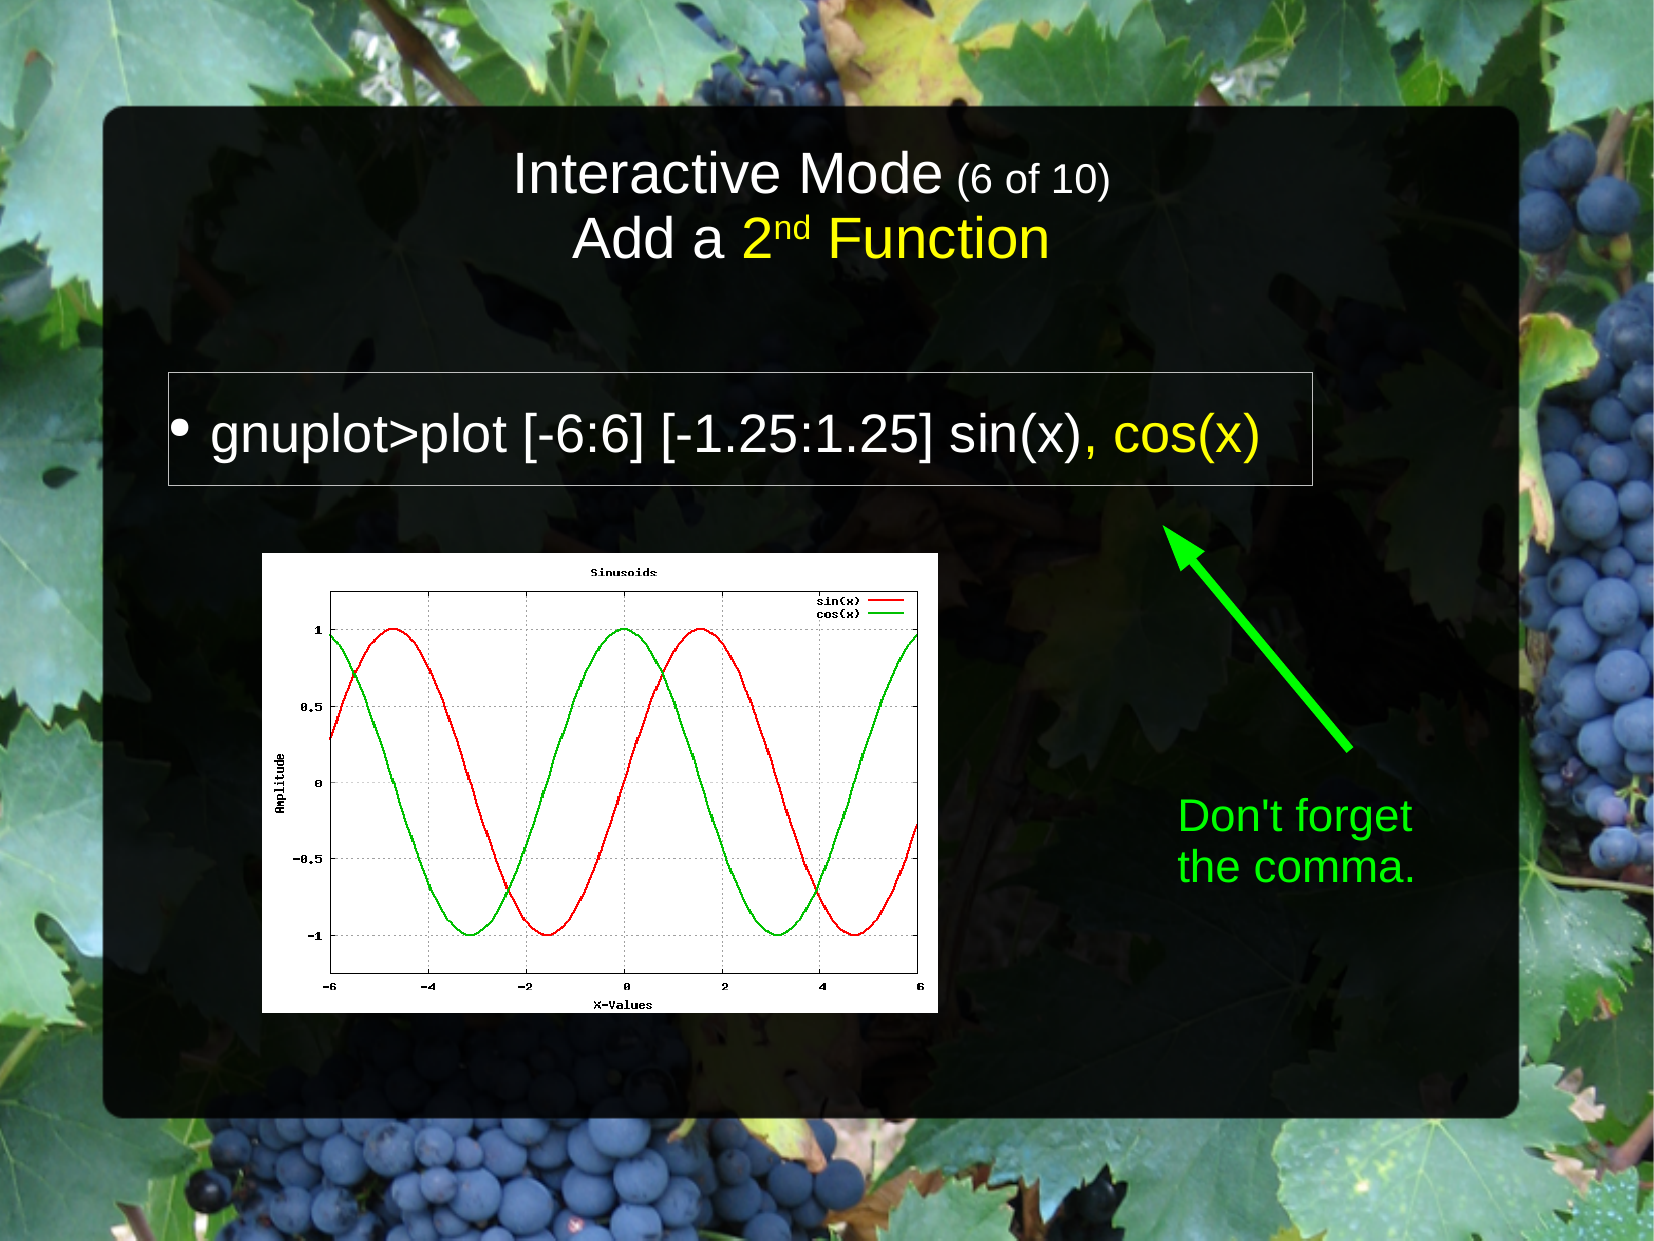

# Interactive Mode (6 of 10) Add a 2nd Function
 gnuplot>plot [-6:6] [-1.25:1.25] sin(x), cos(x)
Don't forget the comma.